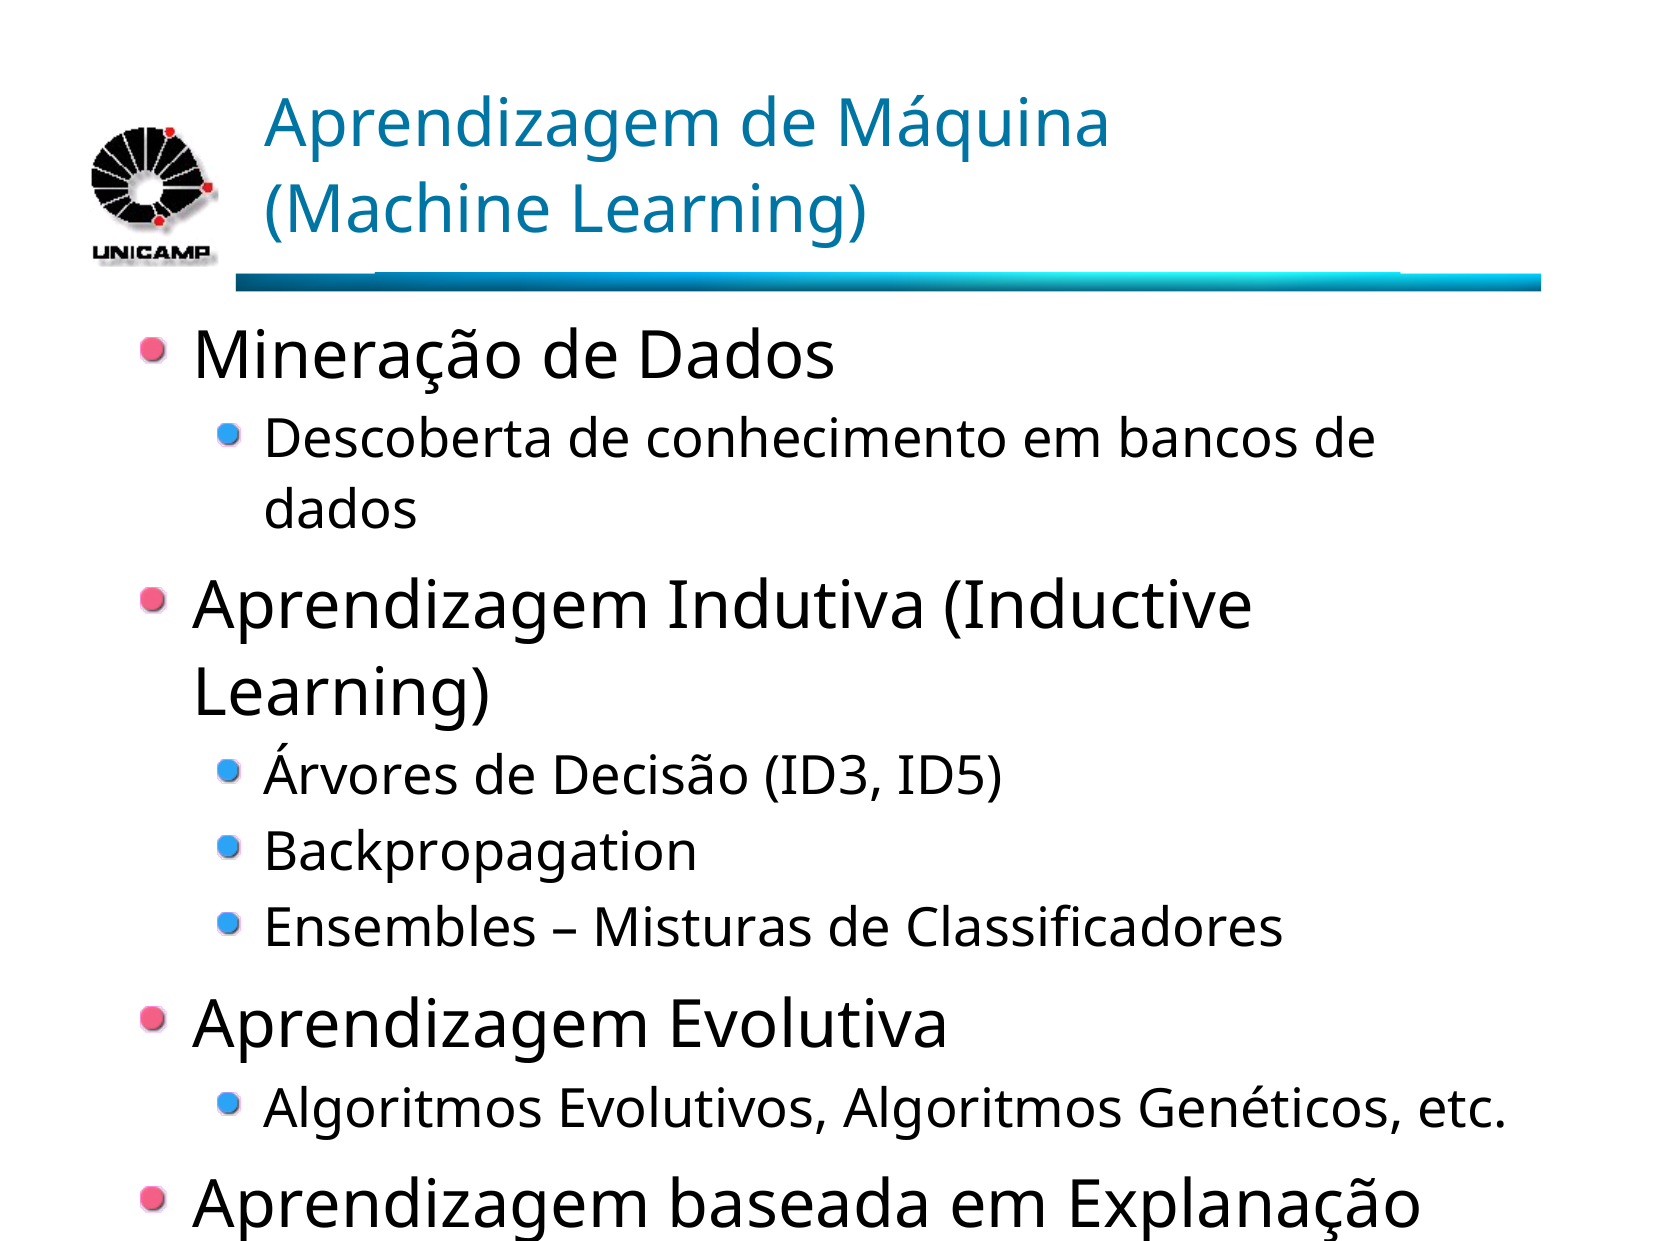

# Aprendizagem de Máquina (Machine Learning)
Mineração de Dados
Descoberta de conhecimento em bancos de dados
Aprendizagem Indutiva (Inductive Learning)
Árvores de Decisão (ID3, ID5)
Backpropagation
Ensembles – Misturas de Classificadores
Aprendizagem Evolutiva
Algoritmos Evolutivos, Algoritmos Genéticos, etc.
Aprendizagem baseada em Explanação
Chunking, Compilação do Conhecimento